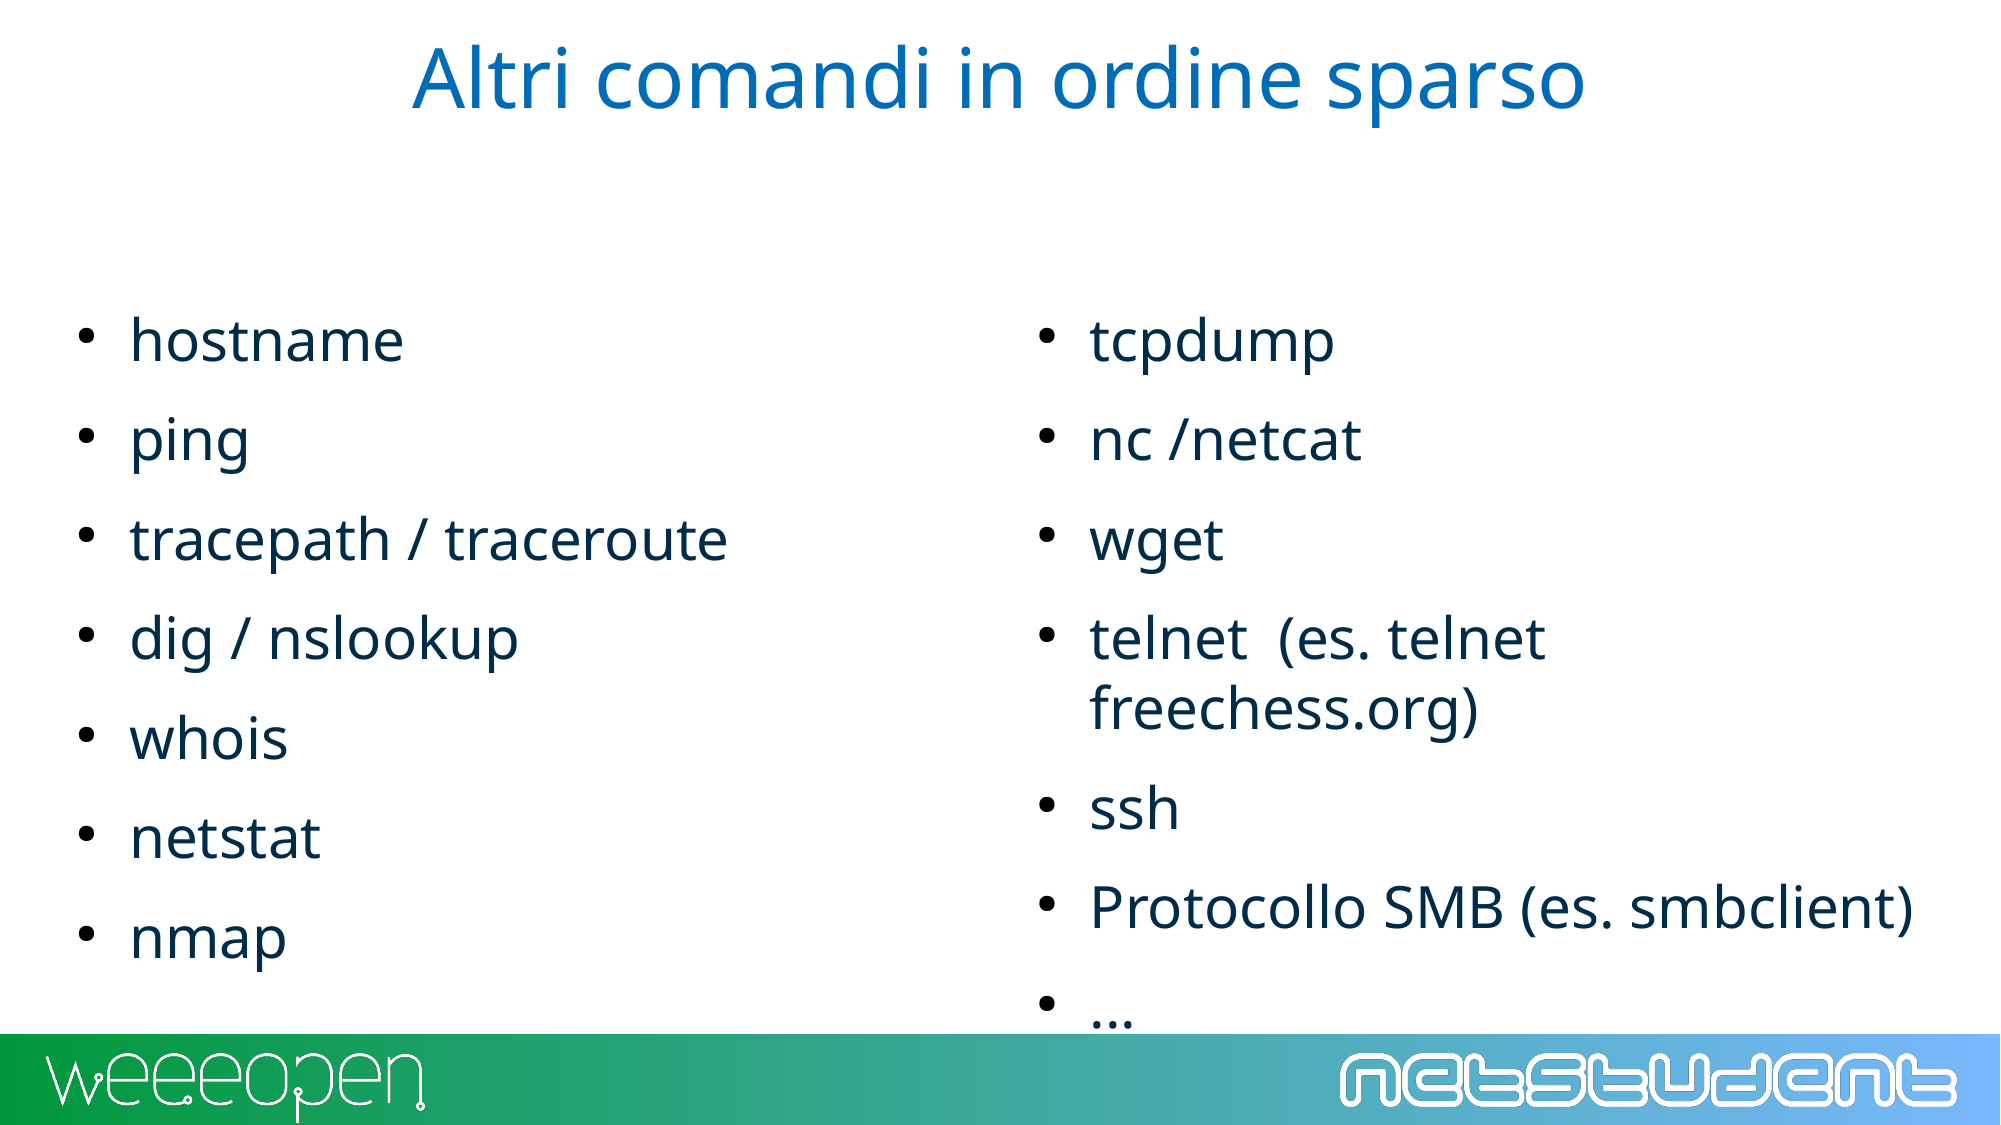

# Altri comandi in ordine sparso
hostname
ping
tracepath / traceroute
dig / nslookup
whois
netstat
nmap
tcpdump
nc /netcat
wget
telnet (es. telnet freechess.org)
ssh
Protocollo SMB (es. smbclient)
...